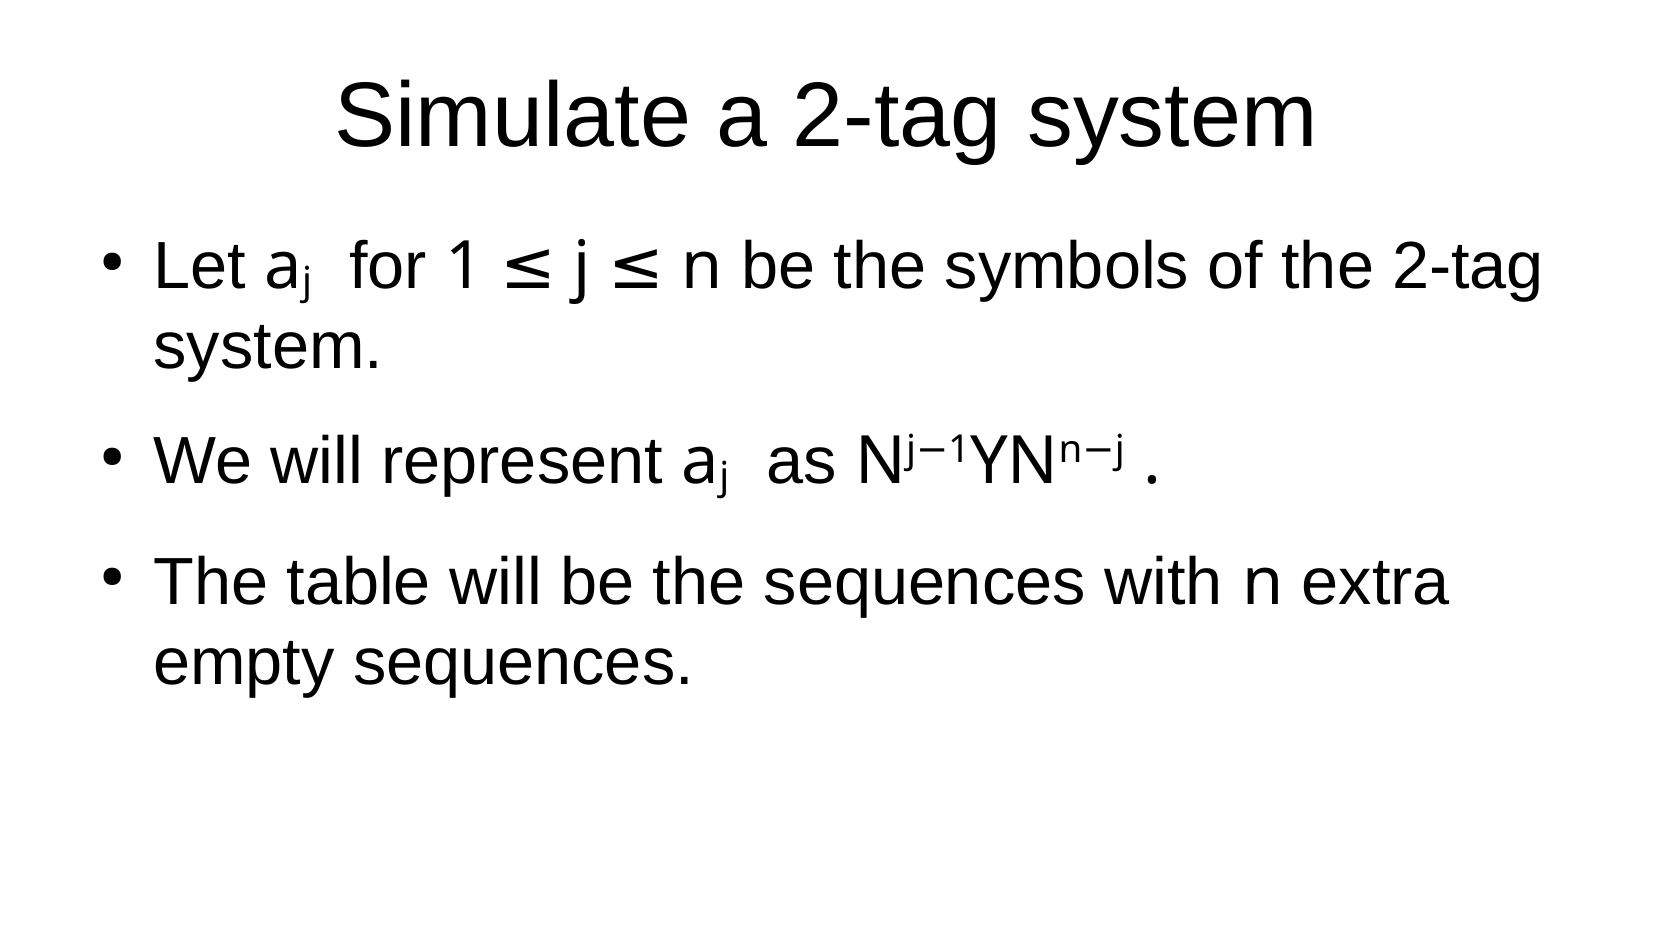

# Simulate a 2-tag system
Let aj for 1 ≤ j ≤ n be the symbols of the 2-tag system.
We will represent aj as Nj−1YNn−j .
The table will be the sequences with n extra empty sequences.